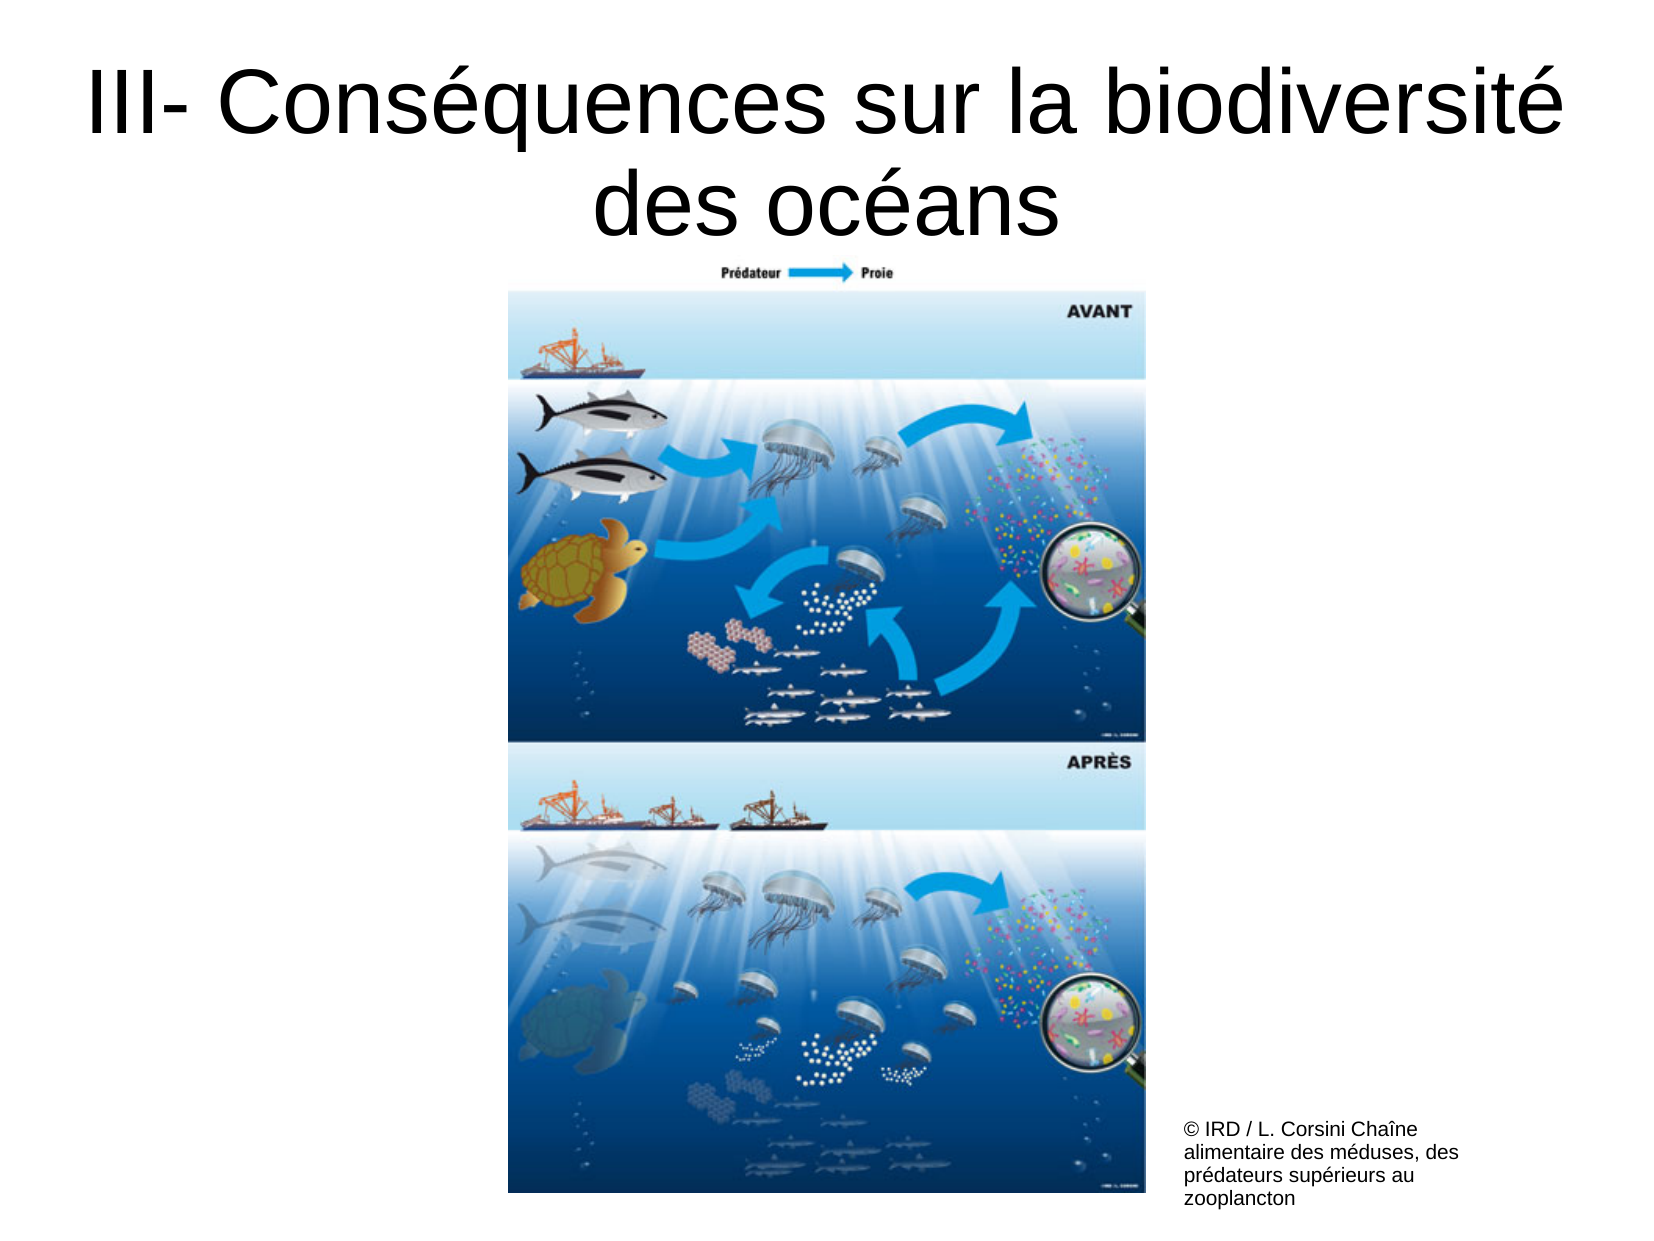

# III- Conséquences sur la biodiversité des océans
© IRD / L. Corsini Chaîne alimentaire des méduses, des prédateurs supérieurs au zooplancton